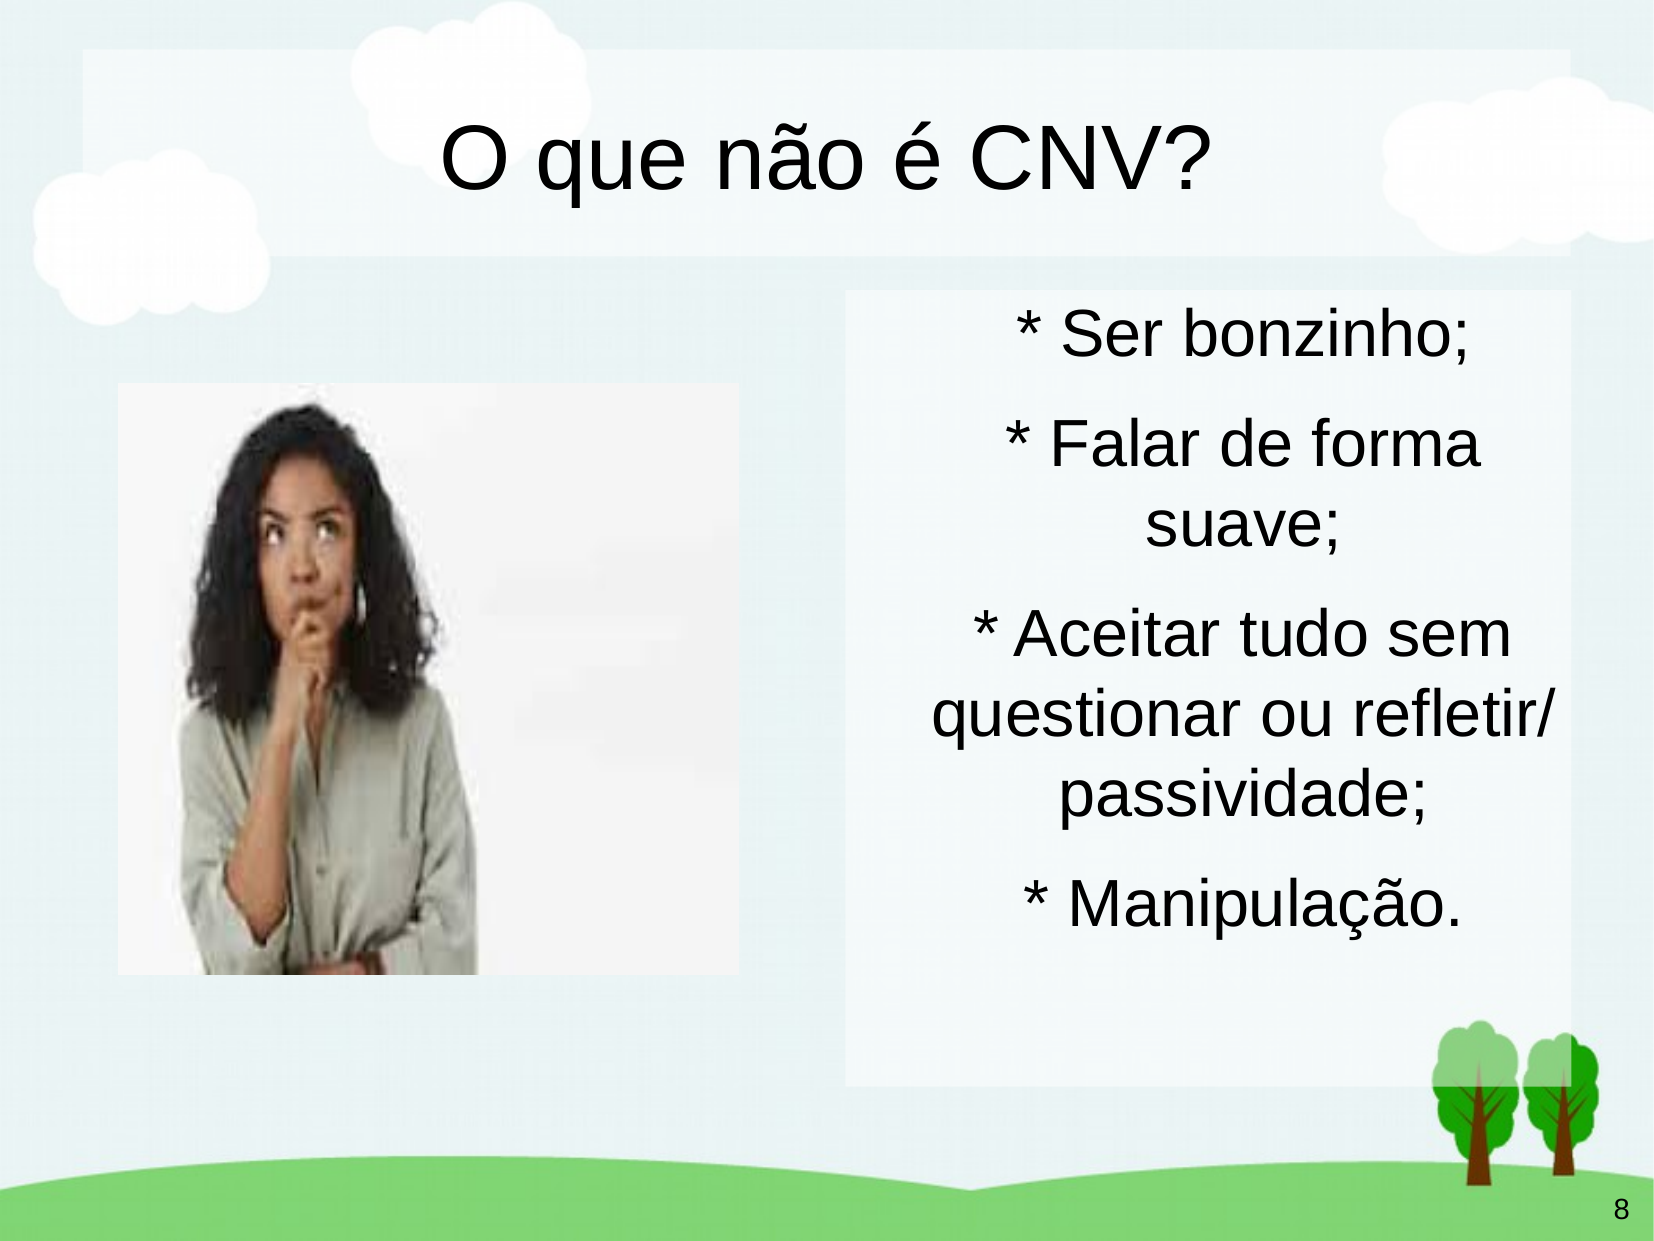

# O que não é CNV?
* Ser bonzinho;
* Falar de forma suave;
* Aceitar tudo sem questionar ou refletir/ passividade;
* Manipulação.
8